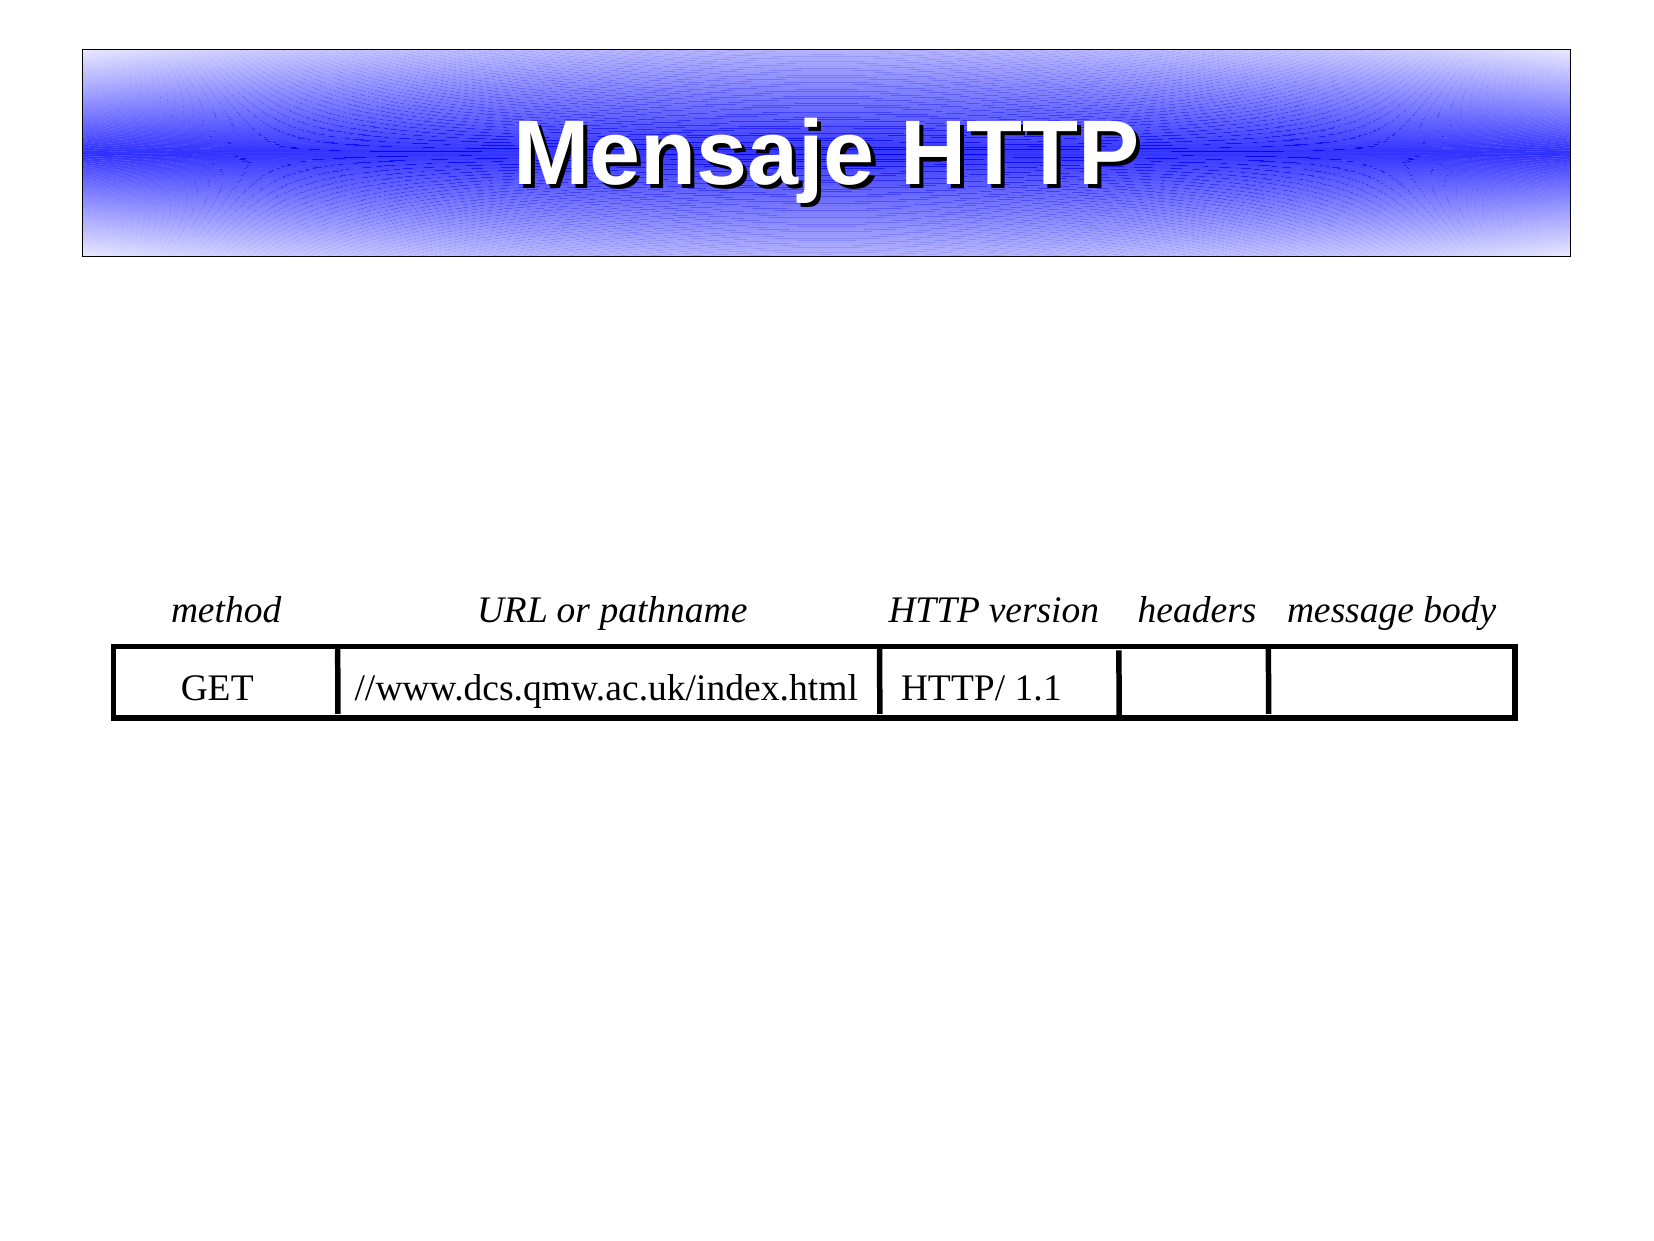

# Mensaje HTTP
method
URL or pathname
HTTP version
headers
message body
GET
//www.dcs.qmw.ac.uk/index.html
HTTP/ 1.1